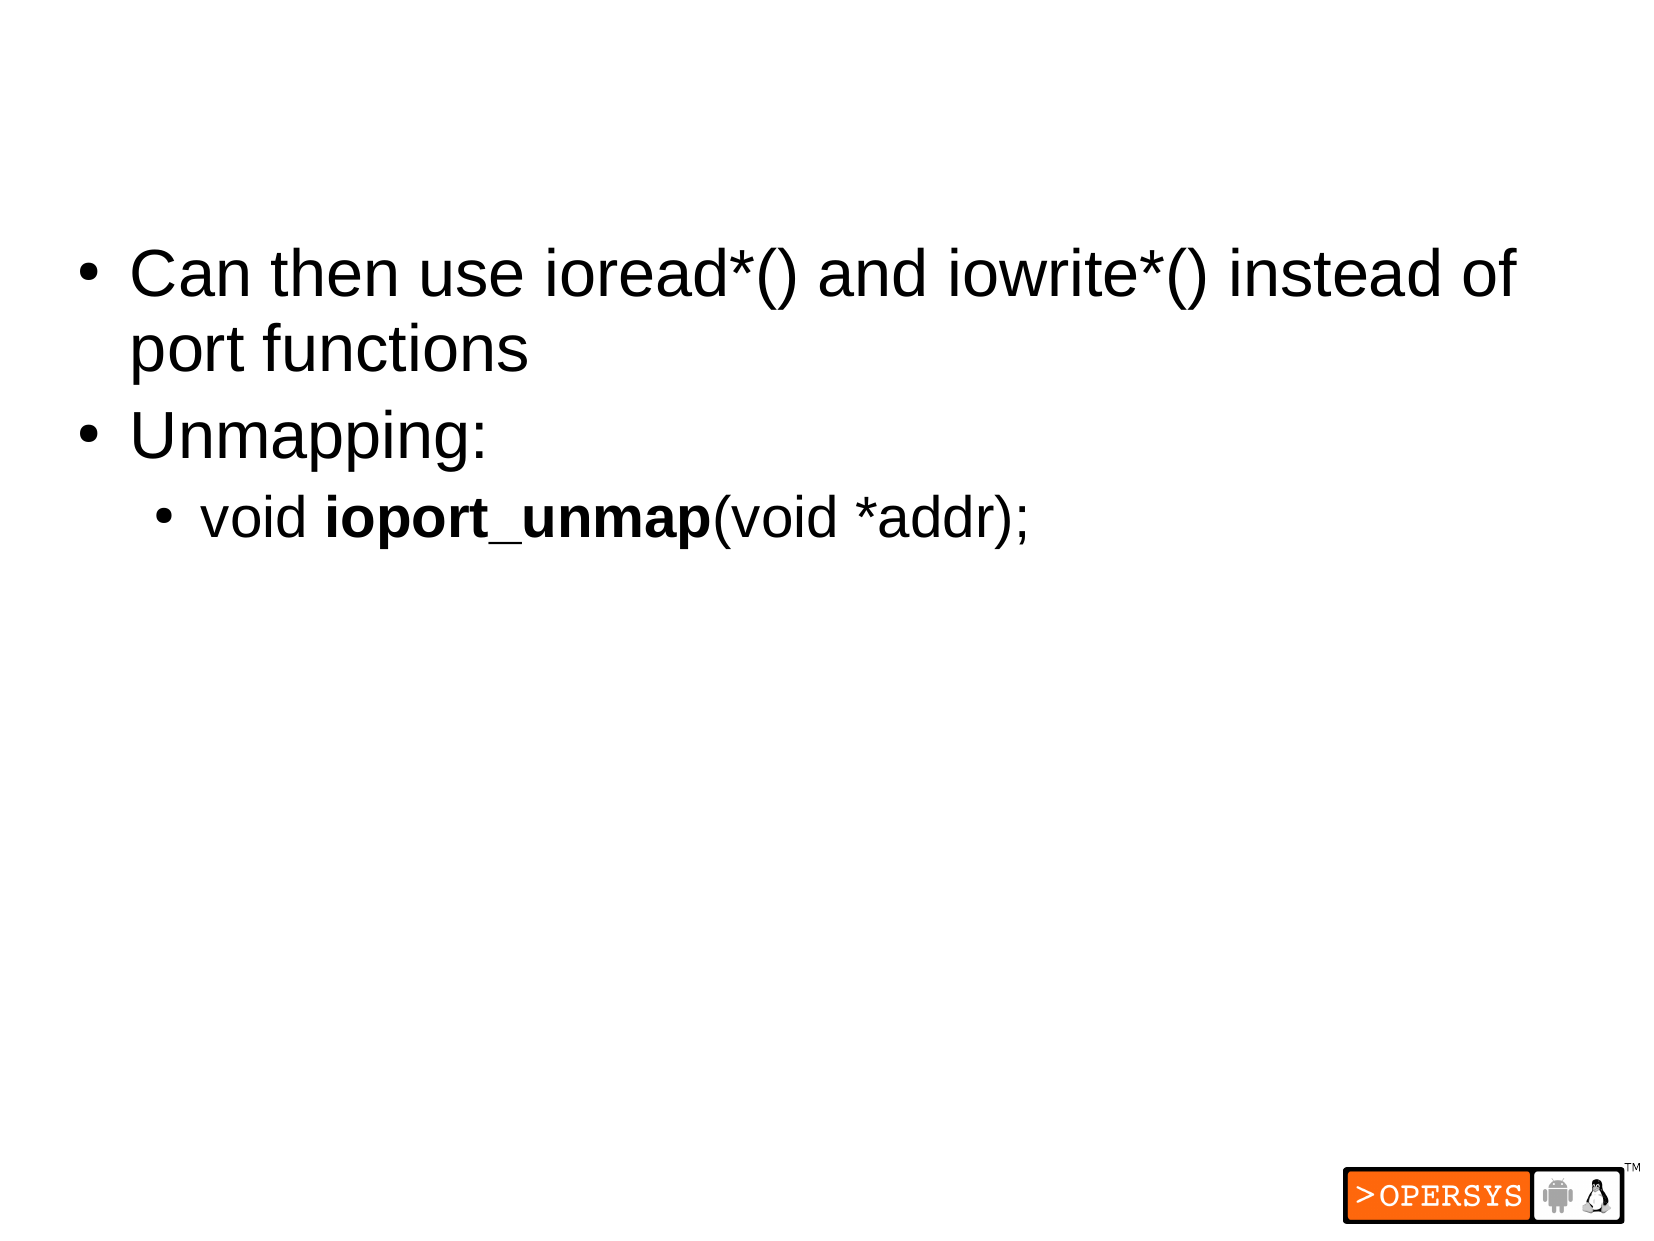

# Can then use ioread*() and iowrite*() instead of port functions
Unmapping:
void ioport_unmap(void *addr);